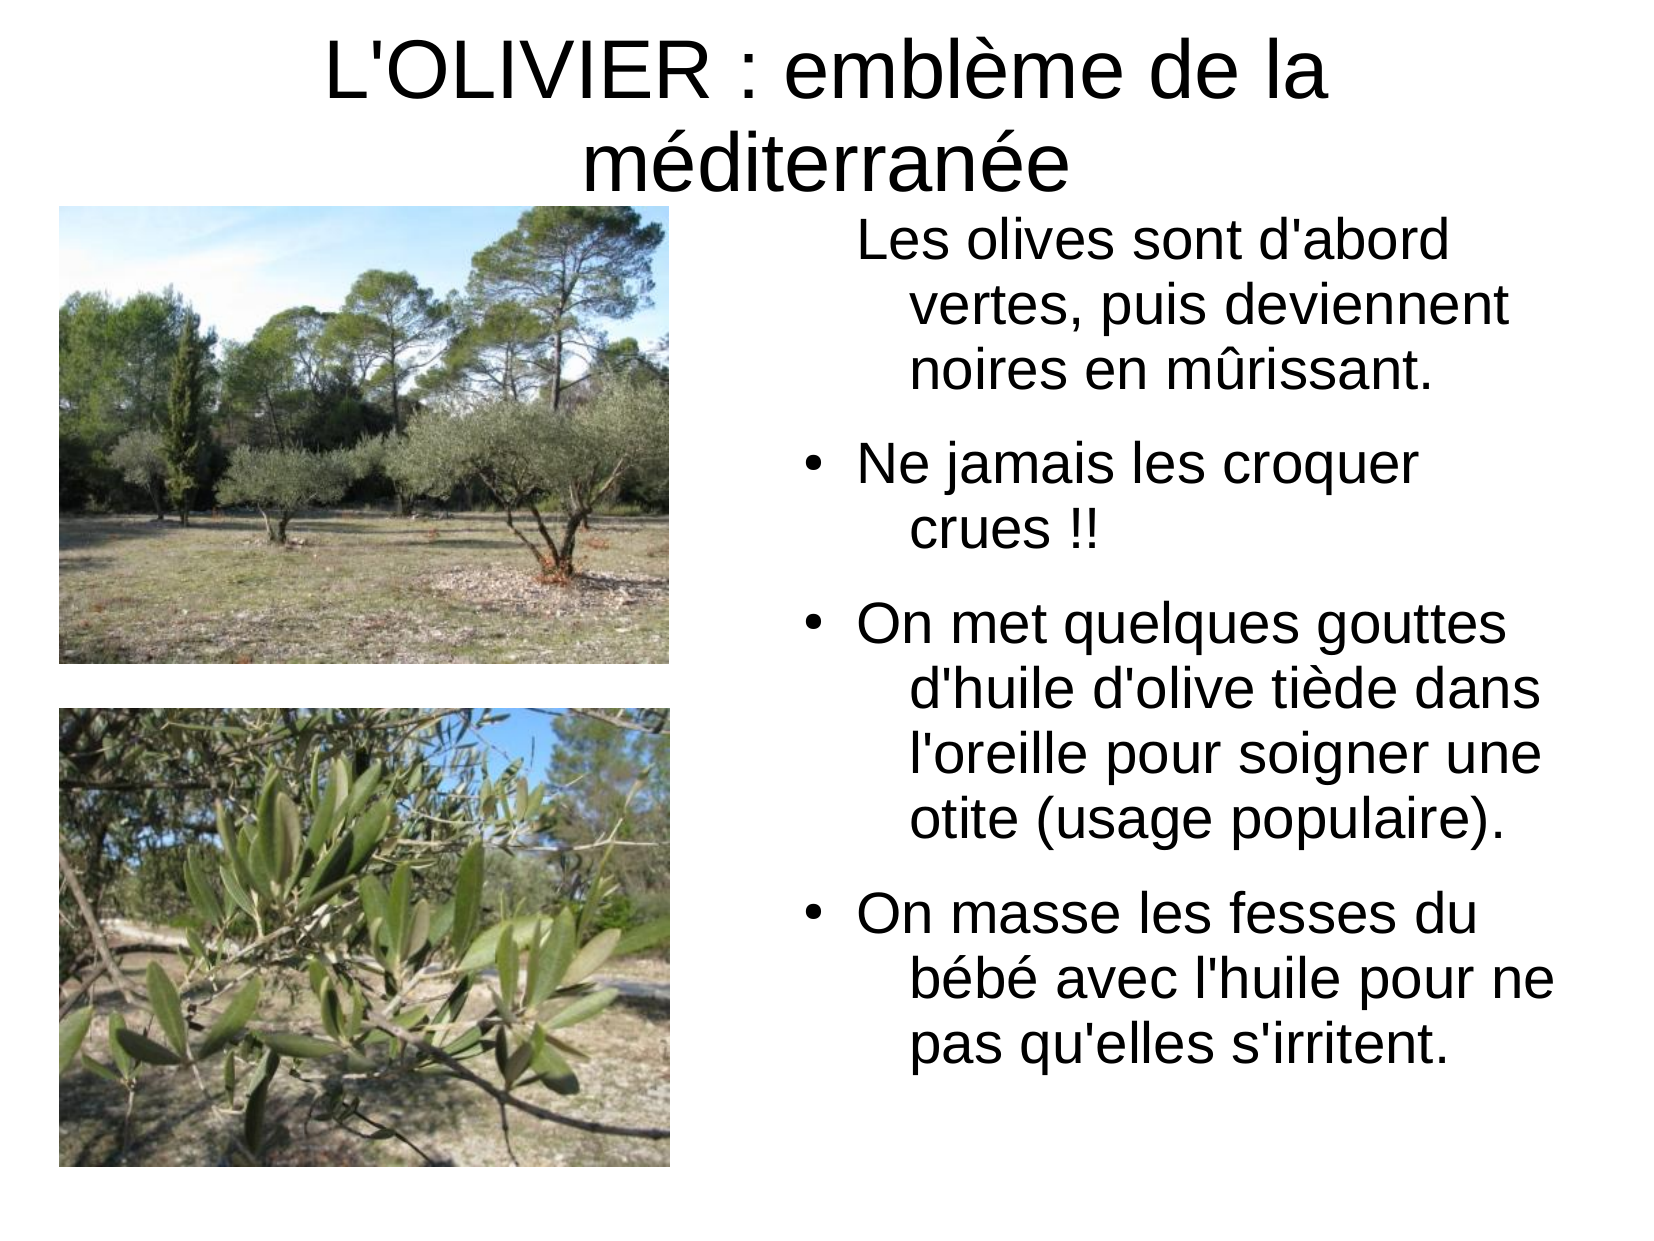

# L'OLIVIER : emblème de la méditerranée
Les olives sont d'abord vertes, puis deviennent noires en mûrissant.
Ne jamais les croquer crues !!
On met quelques gouttes d'huile d'olive tiède dans l'oreille pour soigner une otite (usage populaire).
On masse les fesses du bébé avec l'huile pour ne pas qu'elles s'irritent.